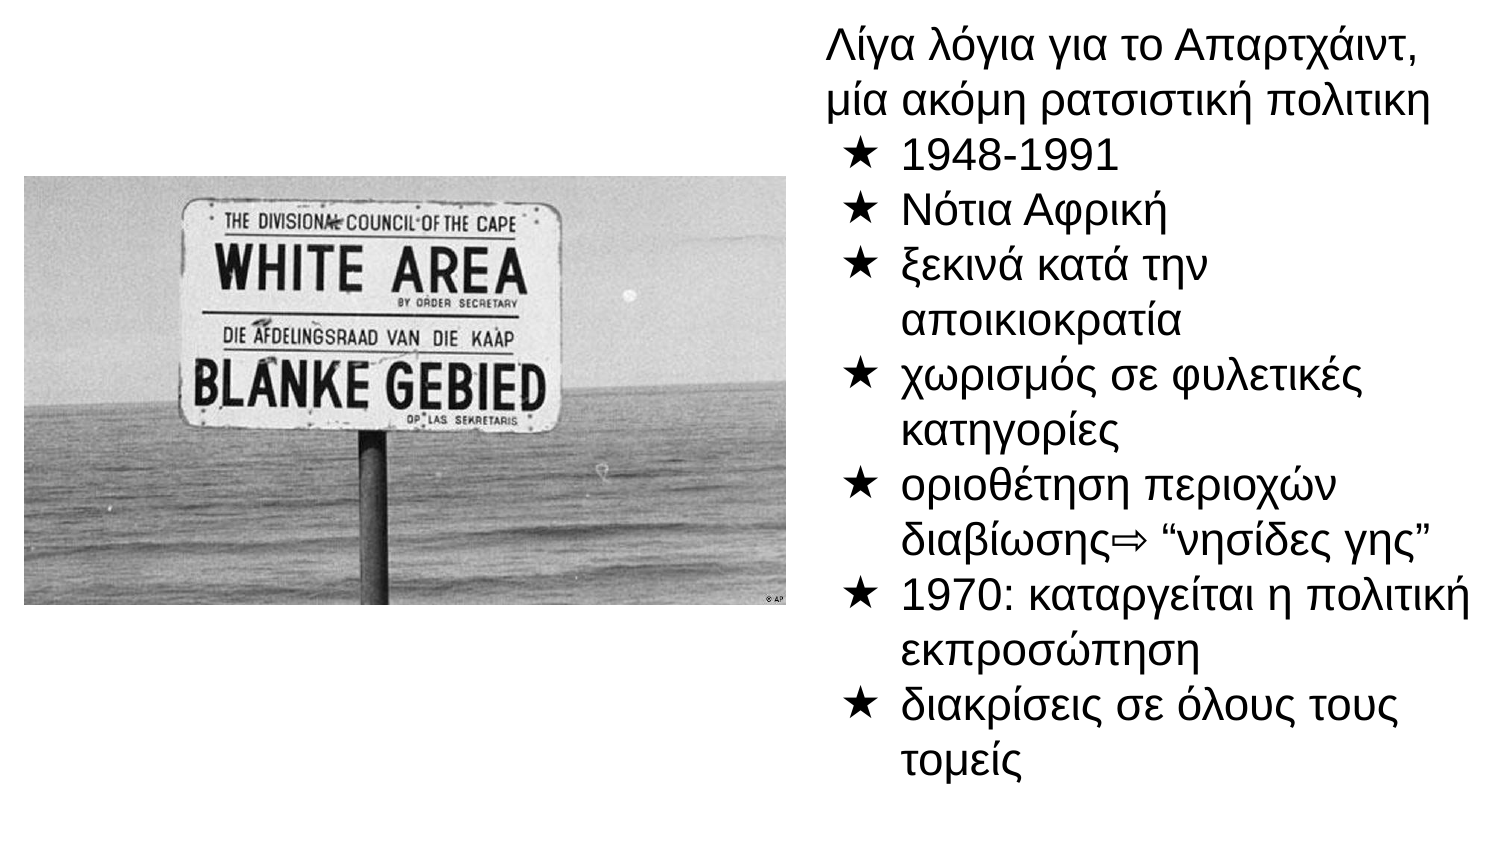

Λίγα λόγια για το Απαρτχάιντ, μία ακόμη ρατσιστική πολιτικη
1948-1991
Νότια Αφρική
ξεκινά κατά την αποικιοκρατία
χωρισμός σε φυλετικές κατηγορίες
οριοθέτηση περιοχών διαβίωσης⇨ “νησίδες γης”
1970: καταργείται η πολιτική εκπροσώπηση
διακρίσεις σε όλους τους τομείς